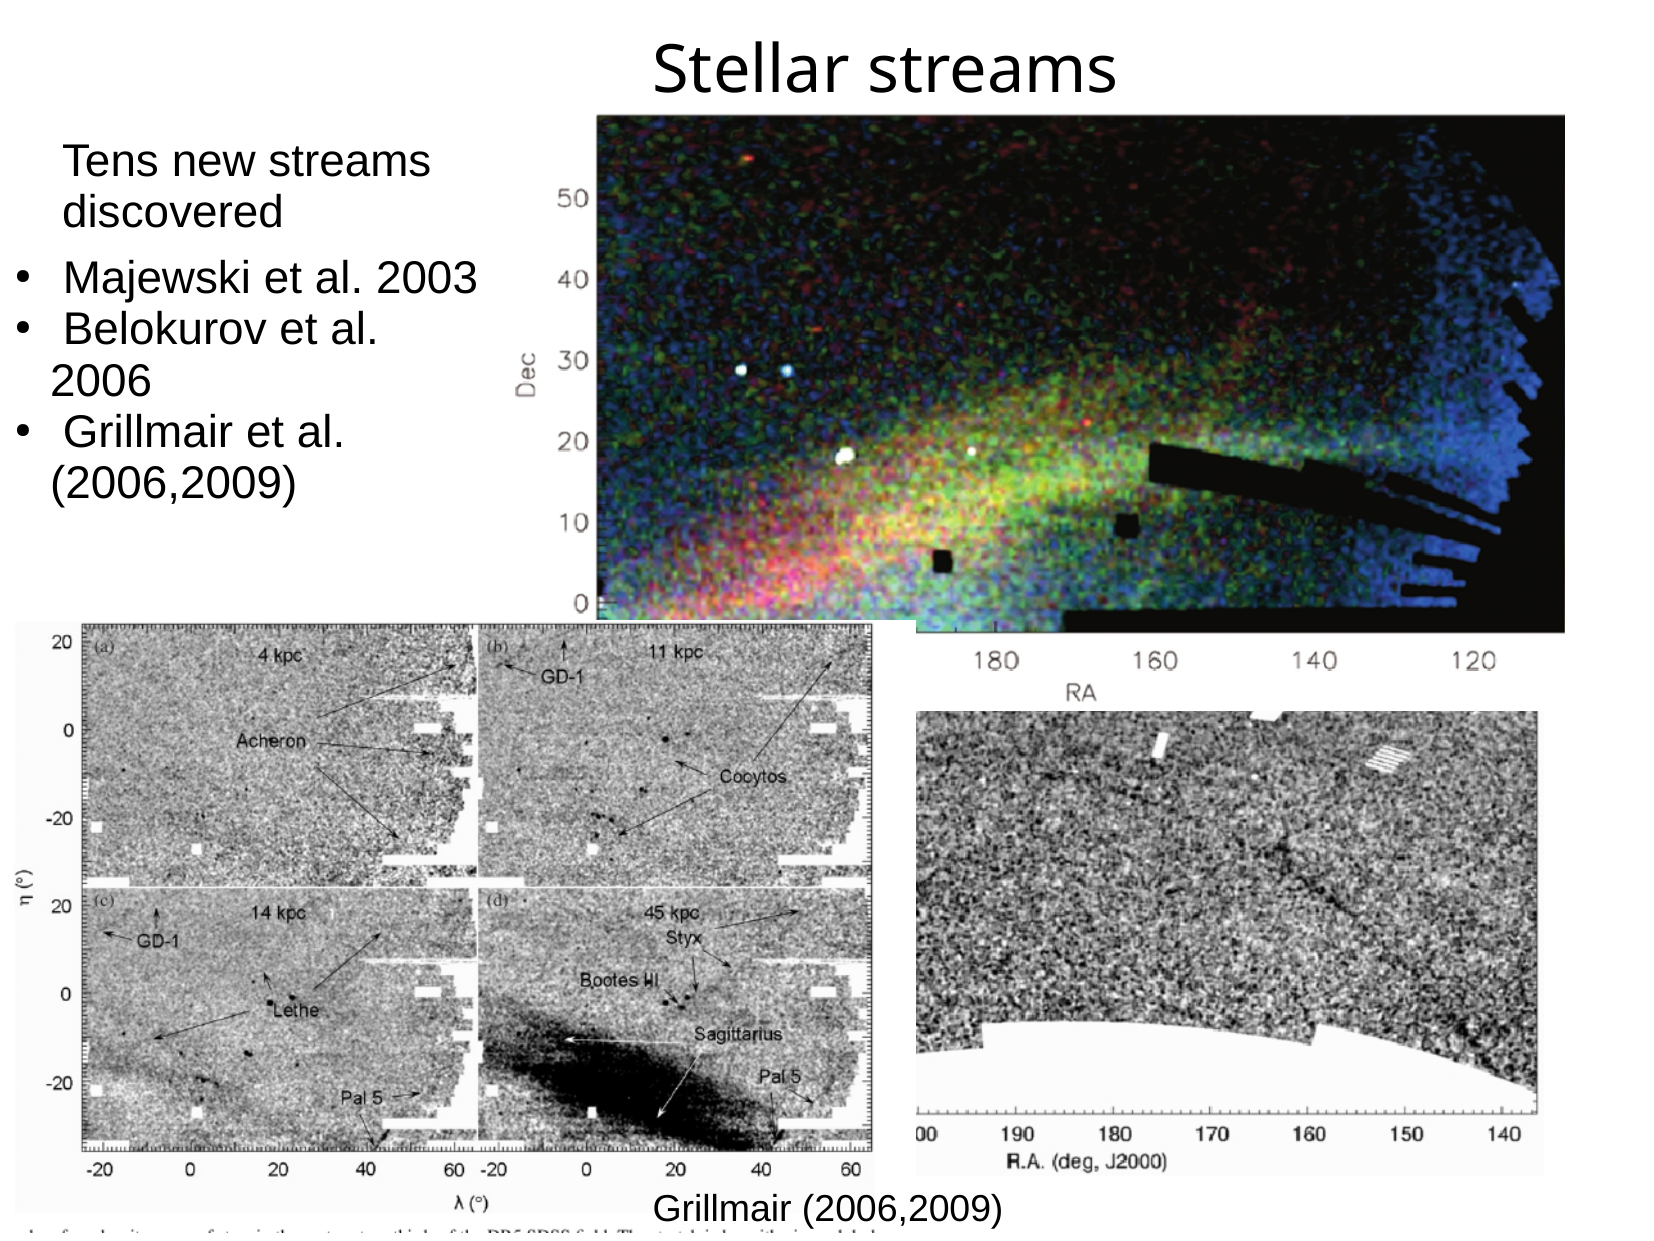

Stellar streams
Tens new streams discovered
 Majewski et al. 2003
 Belokurov et al. 2006
 Grillmair et al. (2006,2009)
Grillmair (2006,2009)